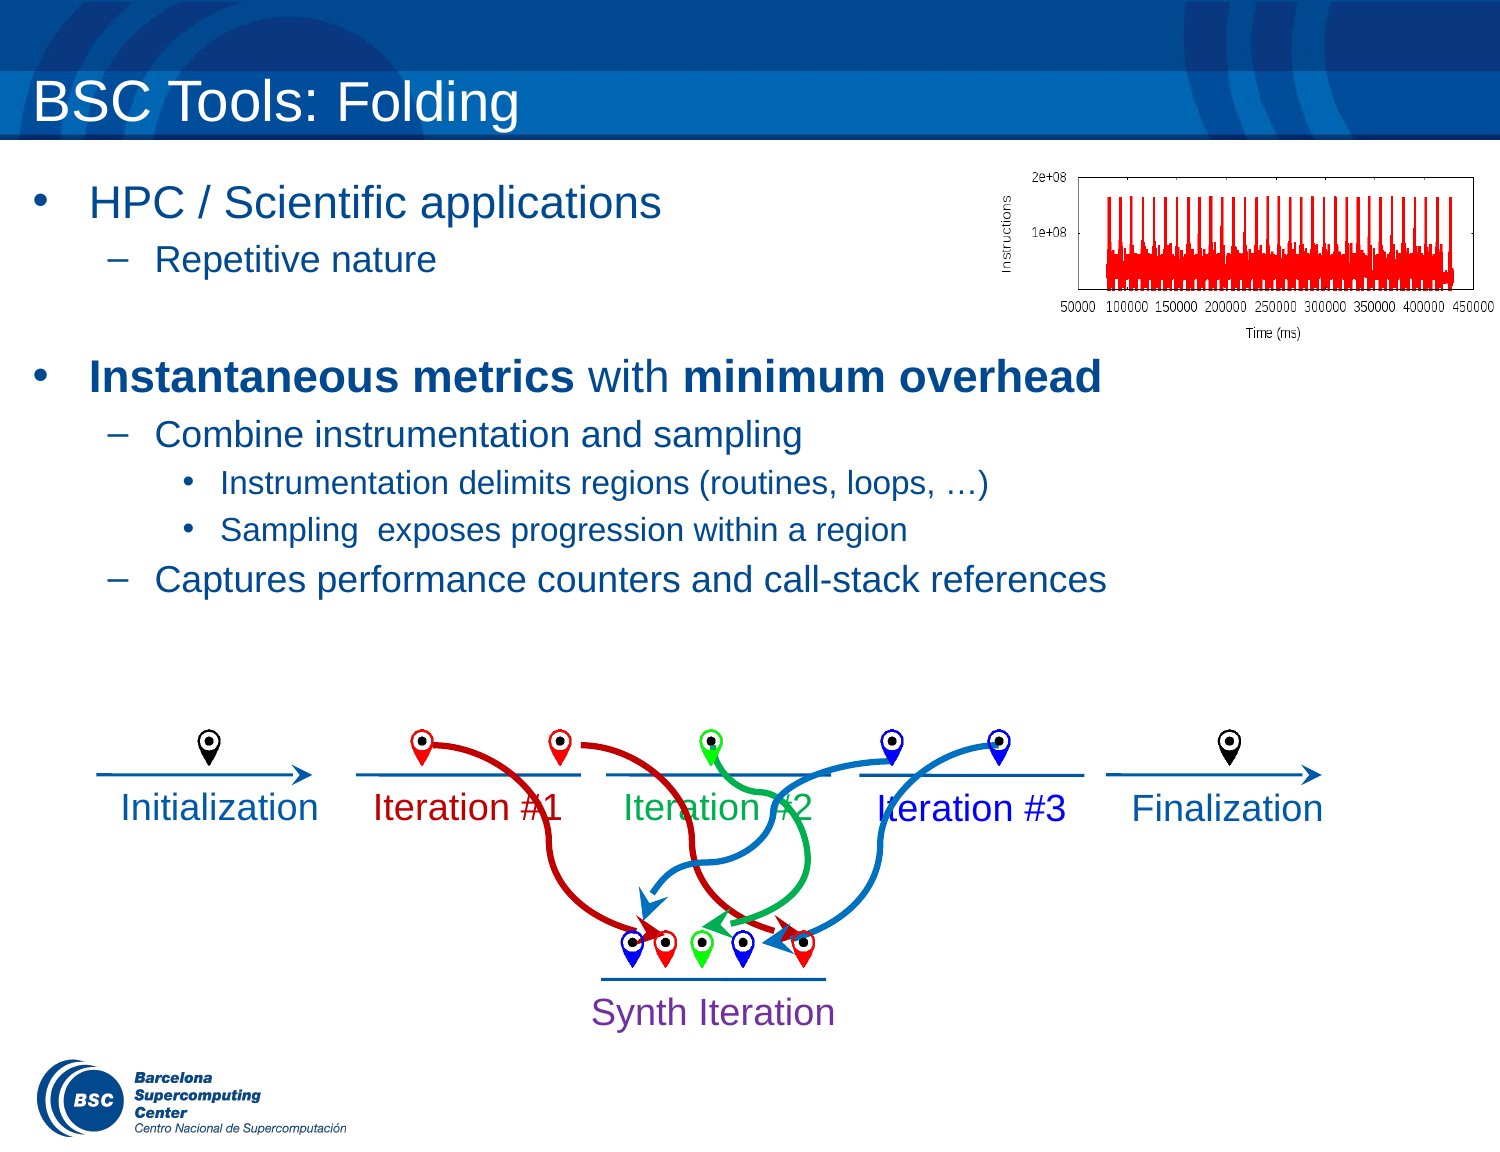

BSC Tools: Folding
# HPC / Scientific applications
Repetitive nature
Instantaneous metrics with minimum overhead
Combine instrumentation and sampling
Instrumentation delimits regions (routines, loops, …)
Sampling exposes progression within a region
Captures performance counters and call-stack references
Initialization
Finalization
Iteration #1
Iteration #2
Iteration #3
Synth Iteration